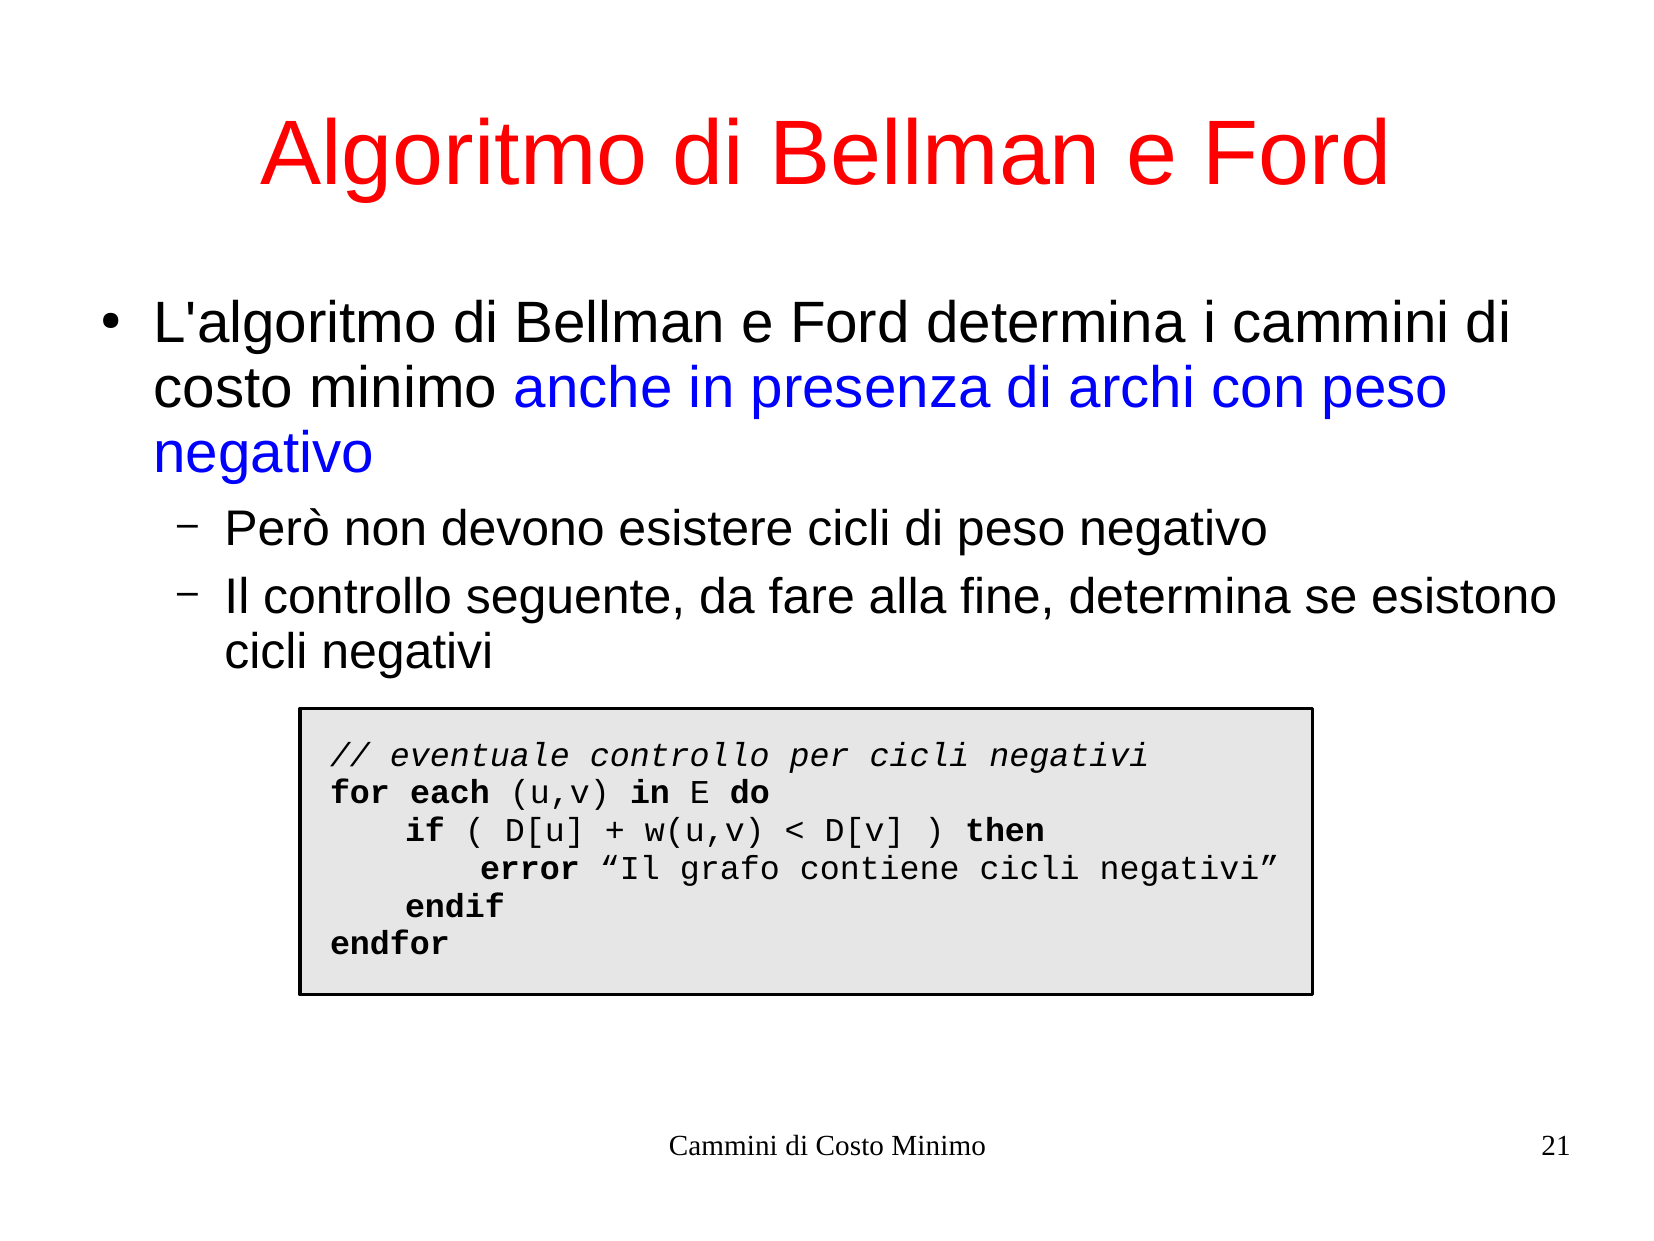

# Algoritmo di Bellman e Ford
L'algoritmo di Bellman e Ford determina i cammini di costo minimo anche in presenza di archi con peso negativo
Però non devono esistere cicli di peso negativo
Il controllo seguente, da fare alla fine, determina se esistono cicli negativi
// eventuale controllo per cicli negativi
for each (u,v) in E do
	if ( D[u] + w(u,v) < D[v] ) then
		error “Il grafo contiene cicli negativi”
	endif
endfor
Cammini di Costo Minimo
21